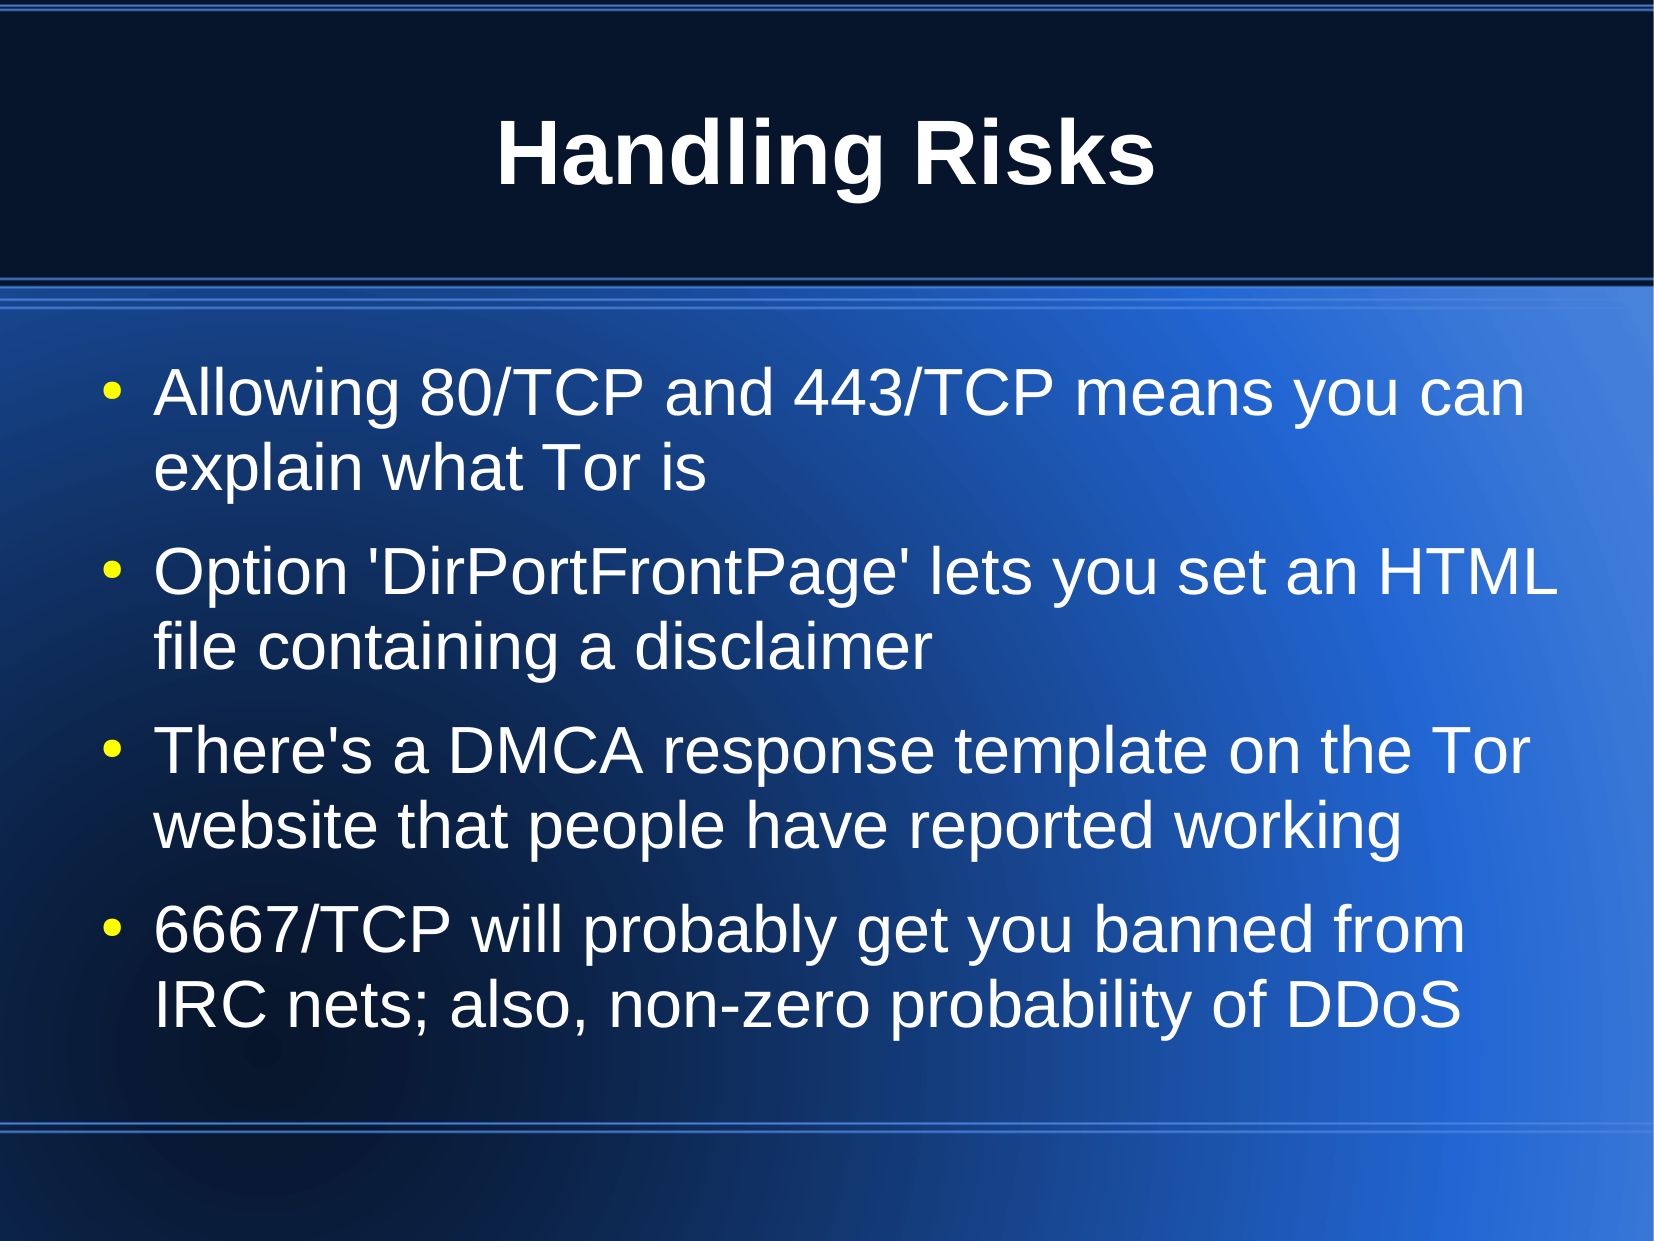

# Handling Risks
Allowing 80/TCP and 443/TCP means you can explain what Tor is
Option 'DirPortFrontPage' lets you set an HTML file containing a disclaimer
There's a DMCA response template on the Tor website that people have reported working
6667/TCP will probably get you banned from IRC nets; also, non-zero probability of DDoS